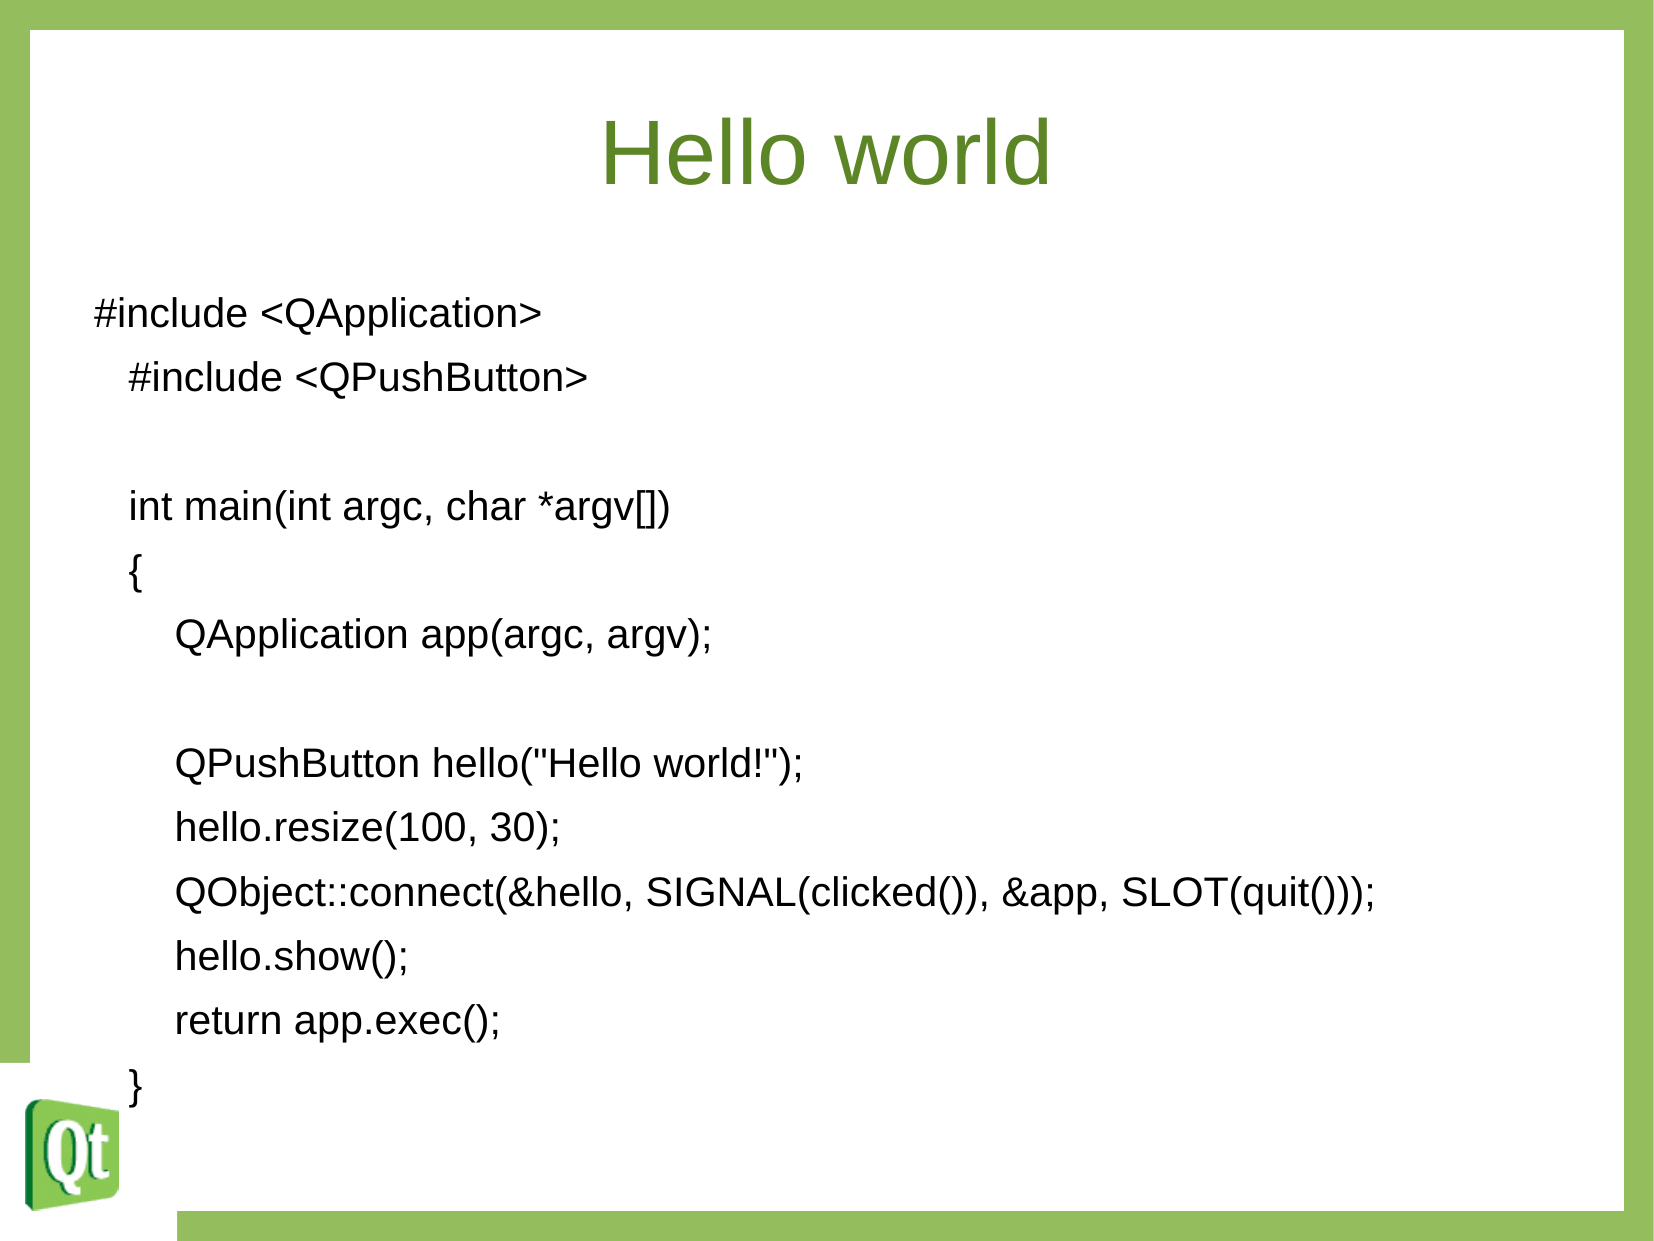

# Hello world
 #include <QApplication>
 #include <QPushButton>
 int main(int argc, char *argv[])
 {
 QApplication app(argc, argv);
 QPushButton hello("Hello world!");
 hello.resize(100, 30);
 QObject::connect(&hello, SIGNAL(clicked()), &app, SLOT(quit()));
 hello.show();
 return app.exec();
 }